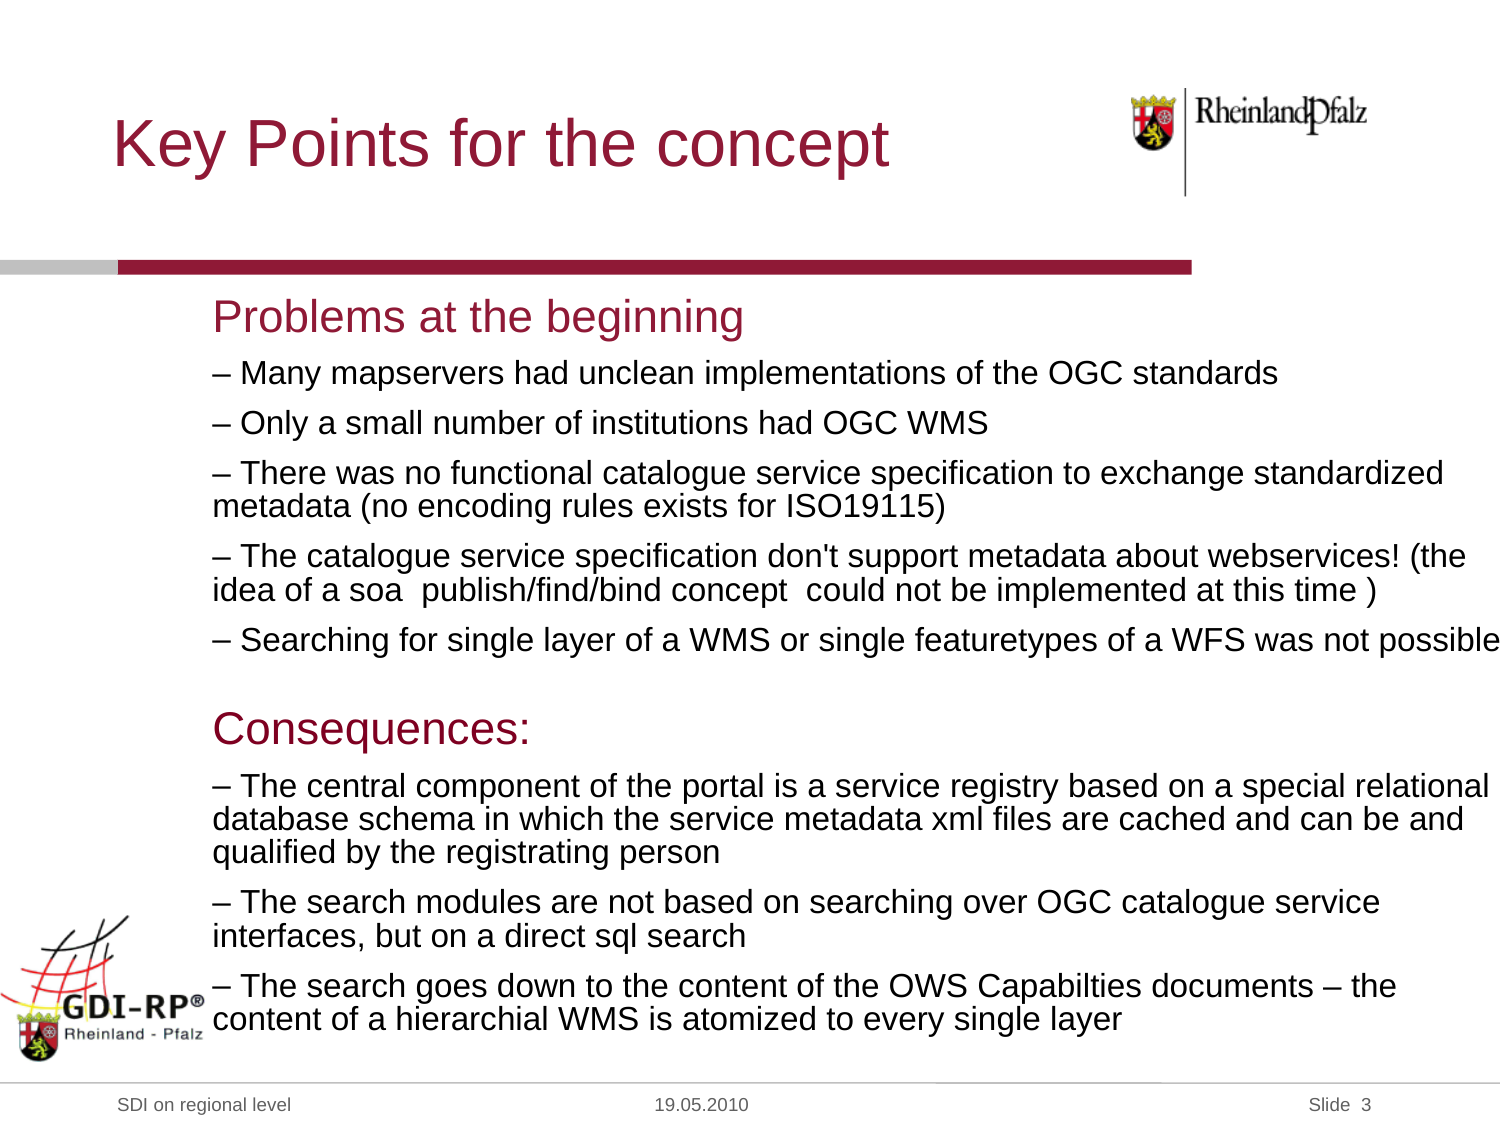

# Key Points for the concept
Problems at the beginning
 Many mapservers had unclean implementations of the OGC standards
 Only a small number of institutions had OGC WMS
 There was no functional catalogue service specification to exchange standardized metadata (no encoding rules exists for ISO19115)
 The catalogue service specification don't support metadata about webservices! (the idea of a soa publish/find/bind concept could not be implemented at this time )
 Searching for single layer of a WMS or single featuretypes of a WFS was not possible
Consequences:
 The central component of the portal is a service registry based on a special relational database schema in which the service metadata xml files are cached and can be and qualified by the registrating person
 The search modules are not based on searching over OGC catalogue service interfaces, but on a direct sql search
 The search goes down to the content of the OWS Capabilties documents – the content of a hierarchial WMS is atomized to every single layer